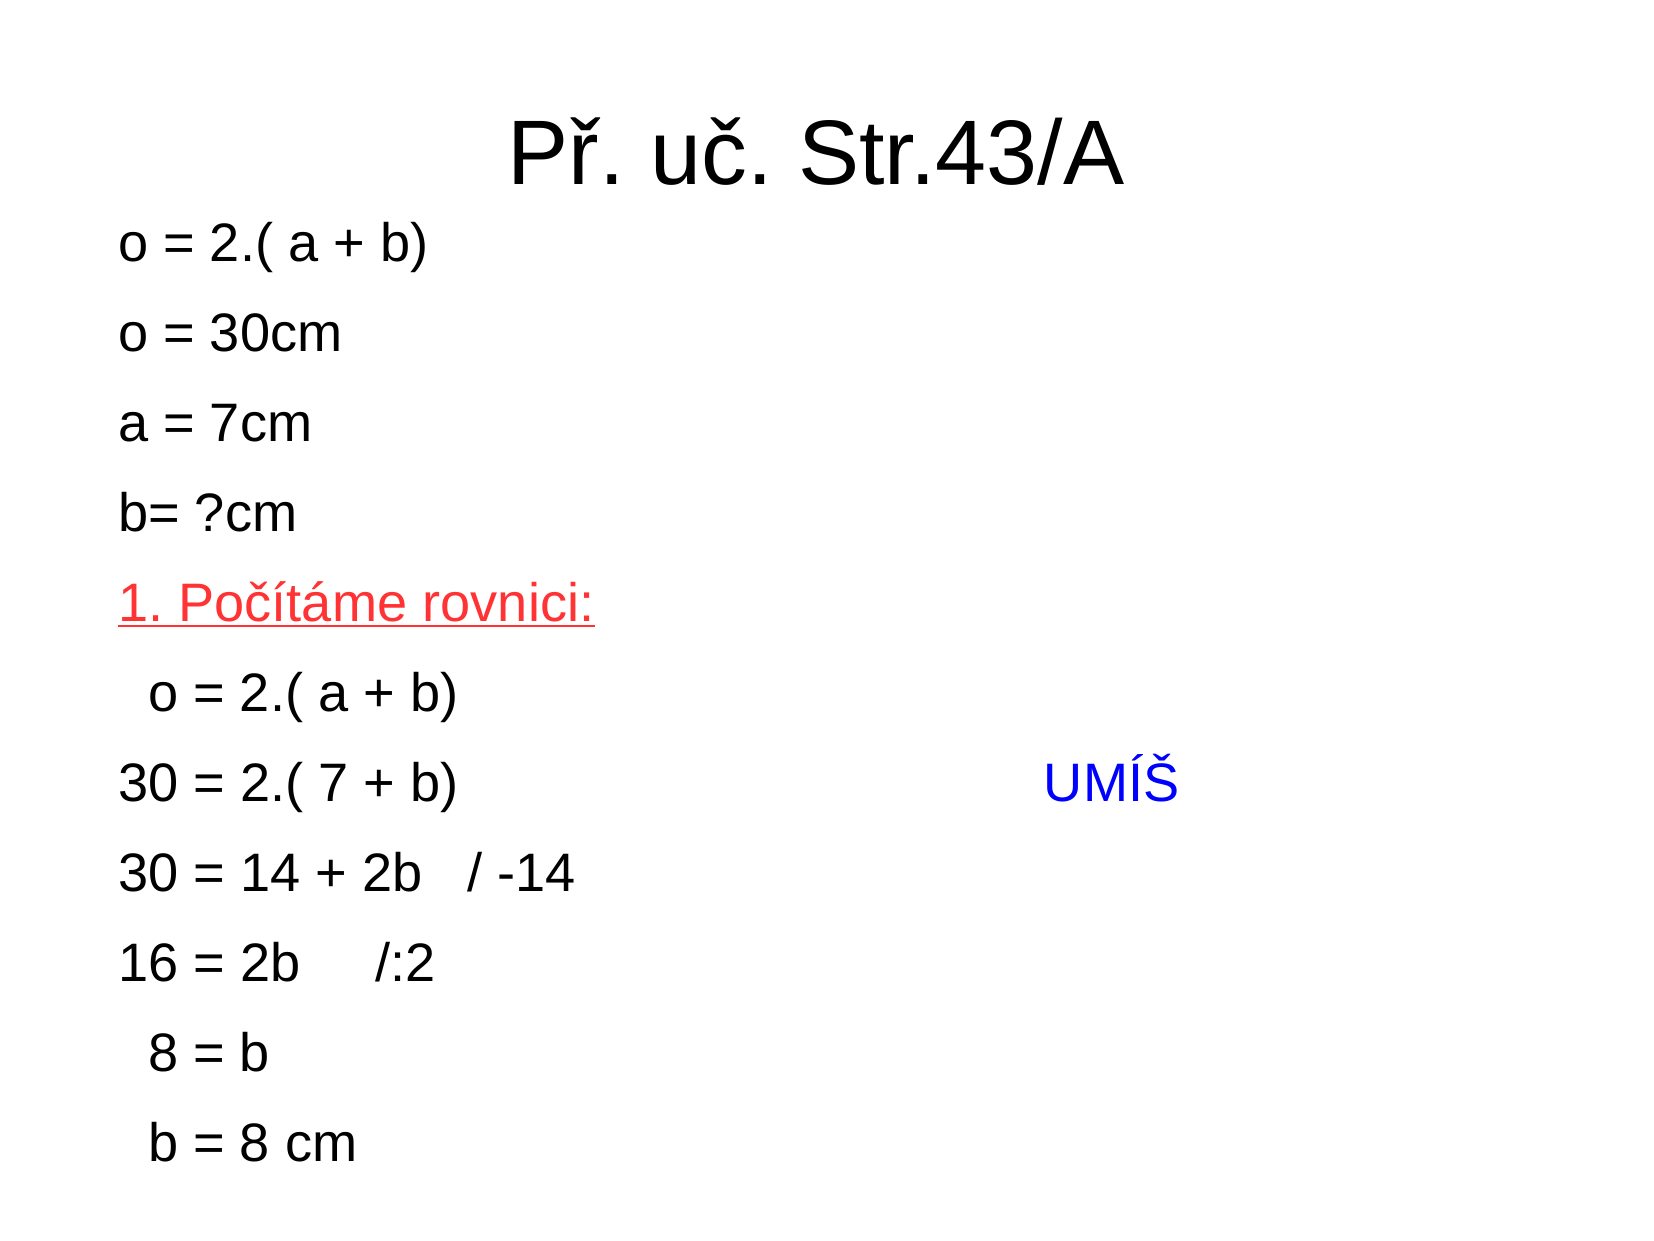

# Př. uč. Str.43/A
o = 2.( a + b)
o = 30cm
a = 7cm
b= ?cm
1. Počítáme rovnici:
 o = 2.( a + b)
30 = 2.( 7 + b) UMÍŠ
30 = 14 + 2b / -14
16 = 2b /:2
 8 = b
 b = 8 cm